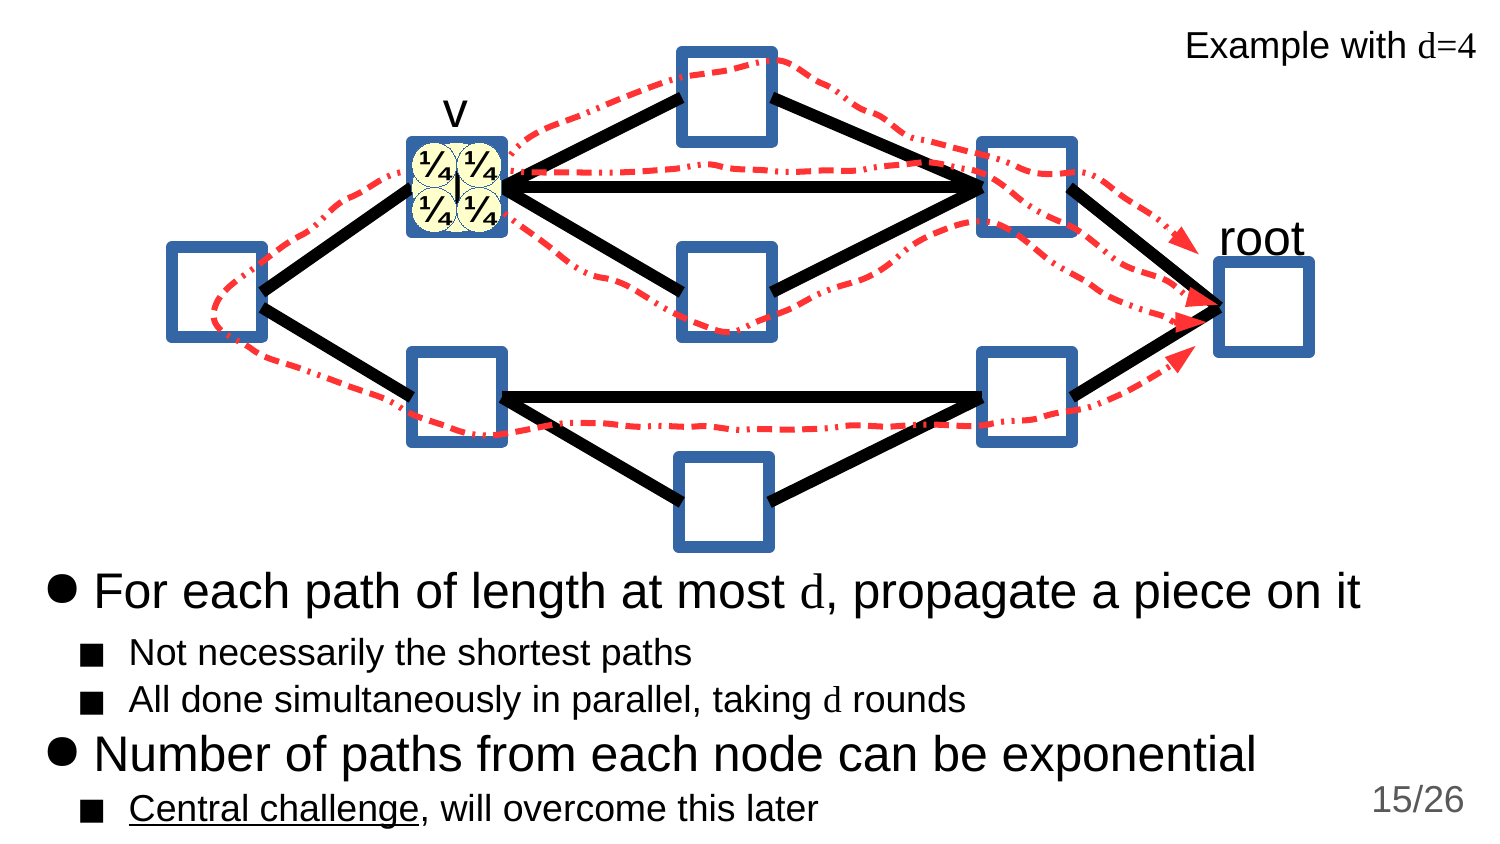

#
Example with d=4
v
1
¼
¼
¼
¼
root
For each path of length at most d, propagate a piece on it
Not necessarily the shortest paths
All done simultaneously in parallel, taking d rounds
Number of paths from each node can be exponential
Central challenge, will overcome this later
15